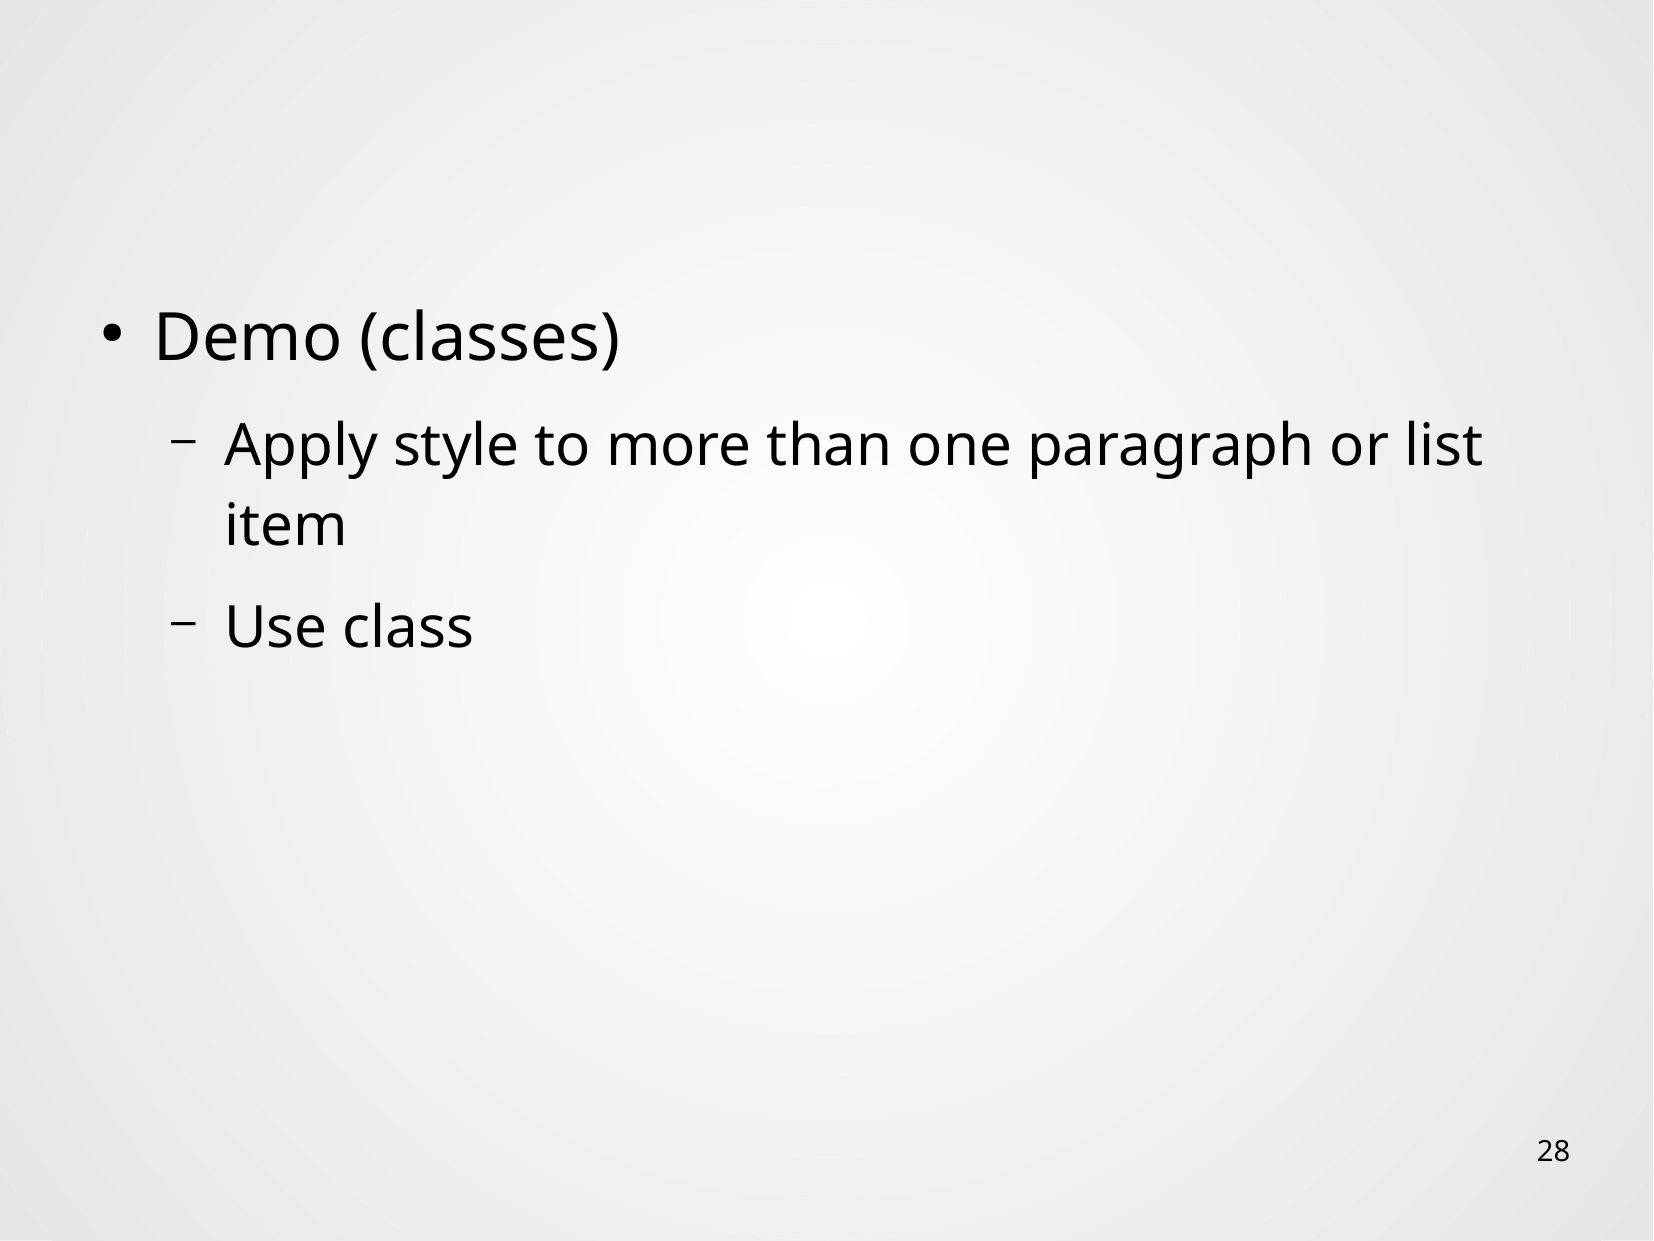

#
Demo (classes)
Apply style to more than one paragraph or list item
Use class
28